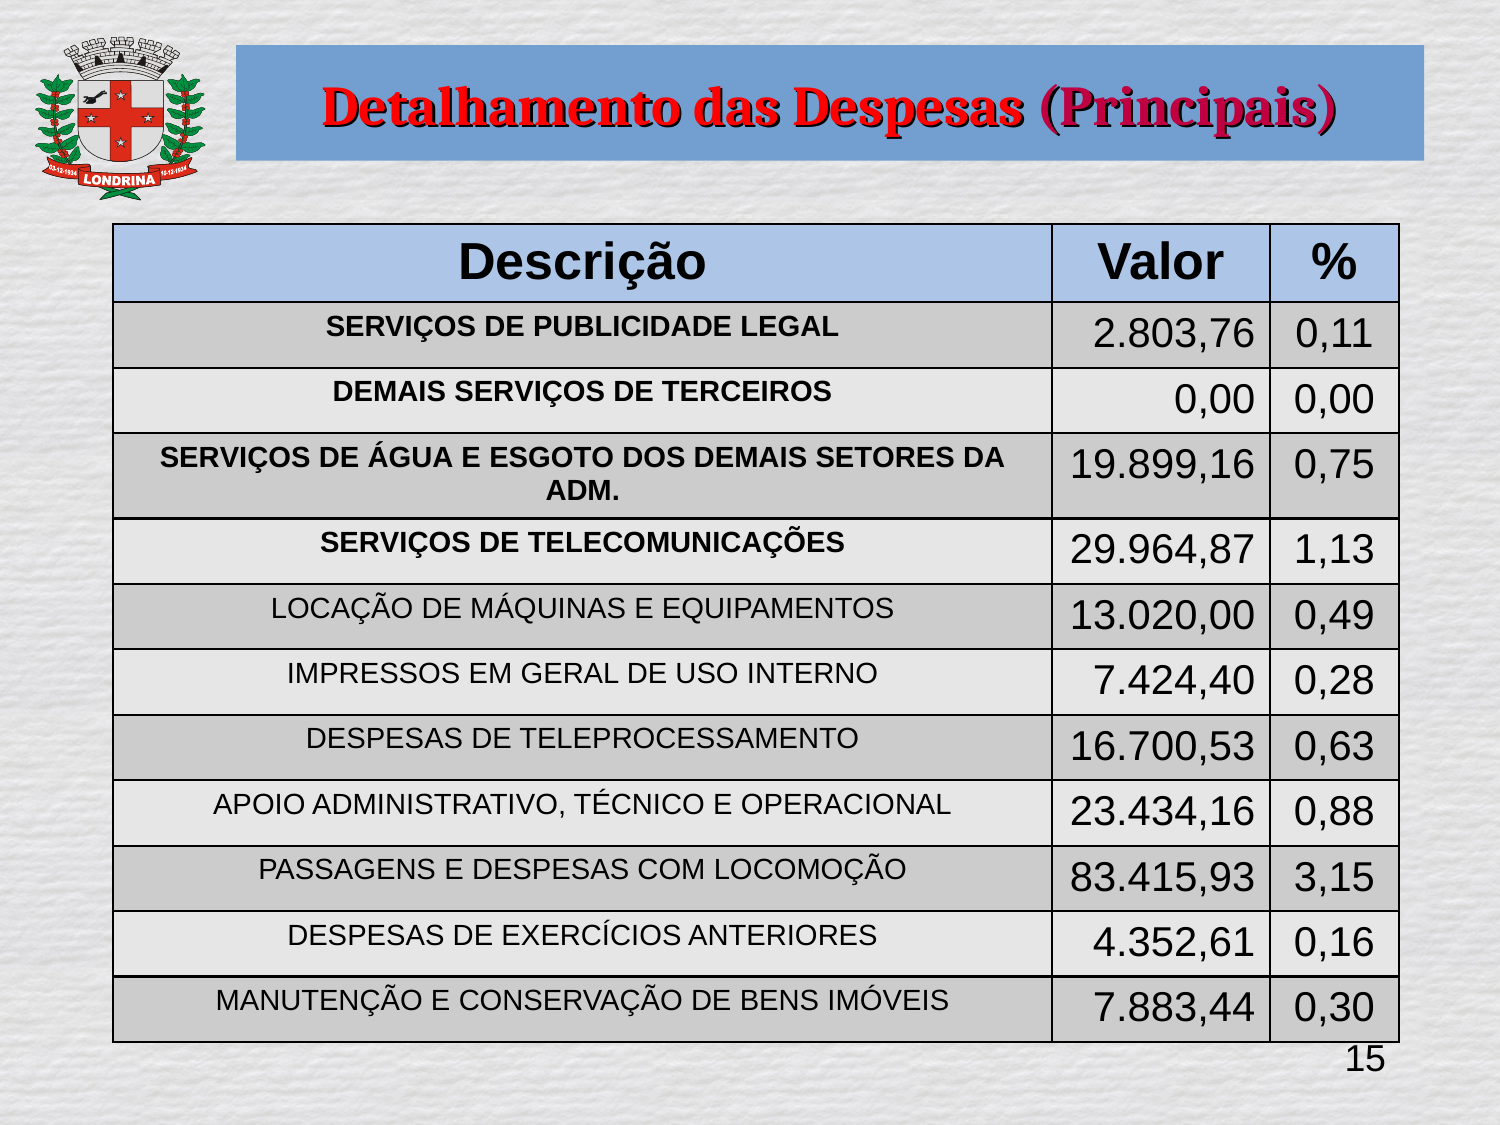

Detalhamento das Despesas (Principais)
| Descrição | Valor | % |
| --- | --- | --- |
| SERVIÇOS DE PUBLICIDADE LEGAL | 2.803,76 | 0,11 |
| DEMAIS SERVIÇOS DE TERCEIROS | 0,00 | 0,00 |
| SERVIÇOS DE ÁGUA E ESGOTO DOS DEMAIS SETORES DA ADM. | 19.899,16 | 0,75 |
| SERVIÇOS DE TELECOMUNICAÇÕES | 29.964,87 | 1,13 |
| LOCAÇÃO DE MÁQUINAS E EQUIPAMENTOS | 13.020,00 | 0,49 |
| IMPRESSOS EM GERAL DE USO INTERNO | 7.424,40 | 0,28 |
| DESPESAS DE TELEPROCESSAMENTO | 16.700,53 | 0,63 |
| APOIO ADMINISTRATIVO, TÉCNICO E OPERACIONAL | 23.434,16 | 0,88 |
| PASSAGENS E DESPESAS COM LOCOMOÇÃO | 83.415,93 | 3,15 |
| DESPESAS DE EXERCÍCIOS ANTERIORES | 4.352,61 | 0,16 |
| MANUTENÇÃO E CONSERVAÇÃO DE BENS IMÓVEIS | 7.883,44 | 0,30 |